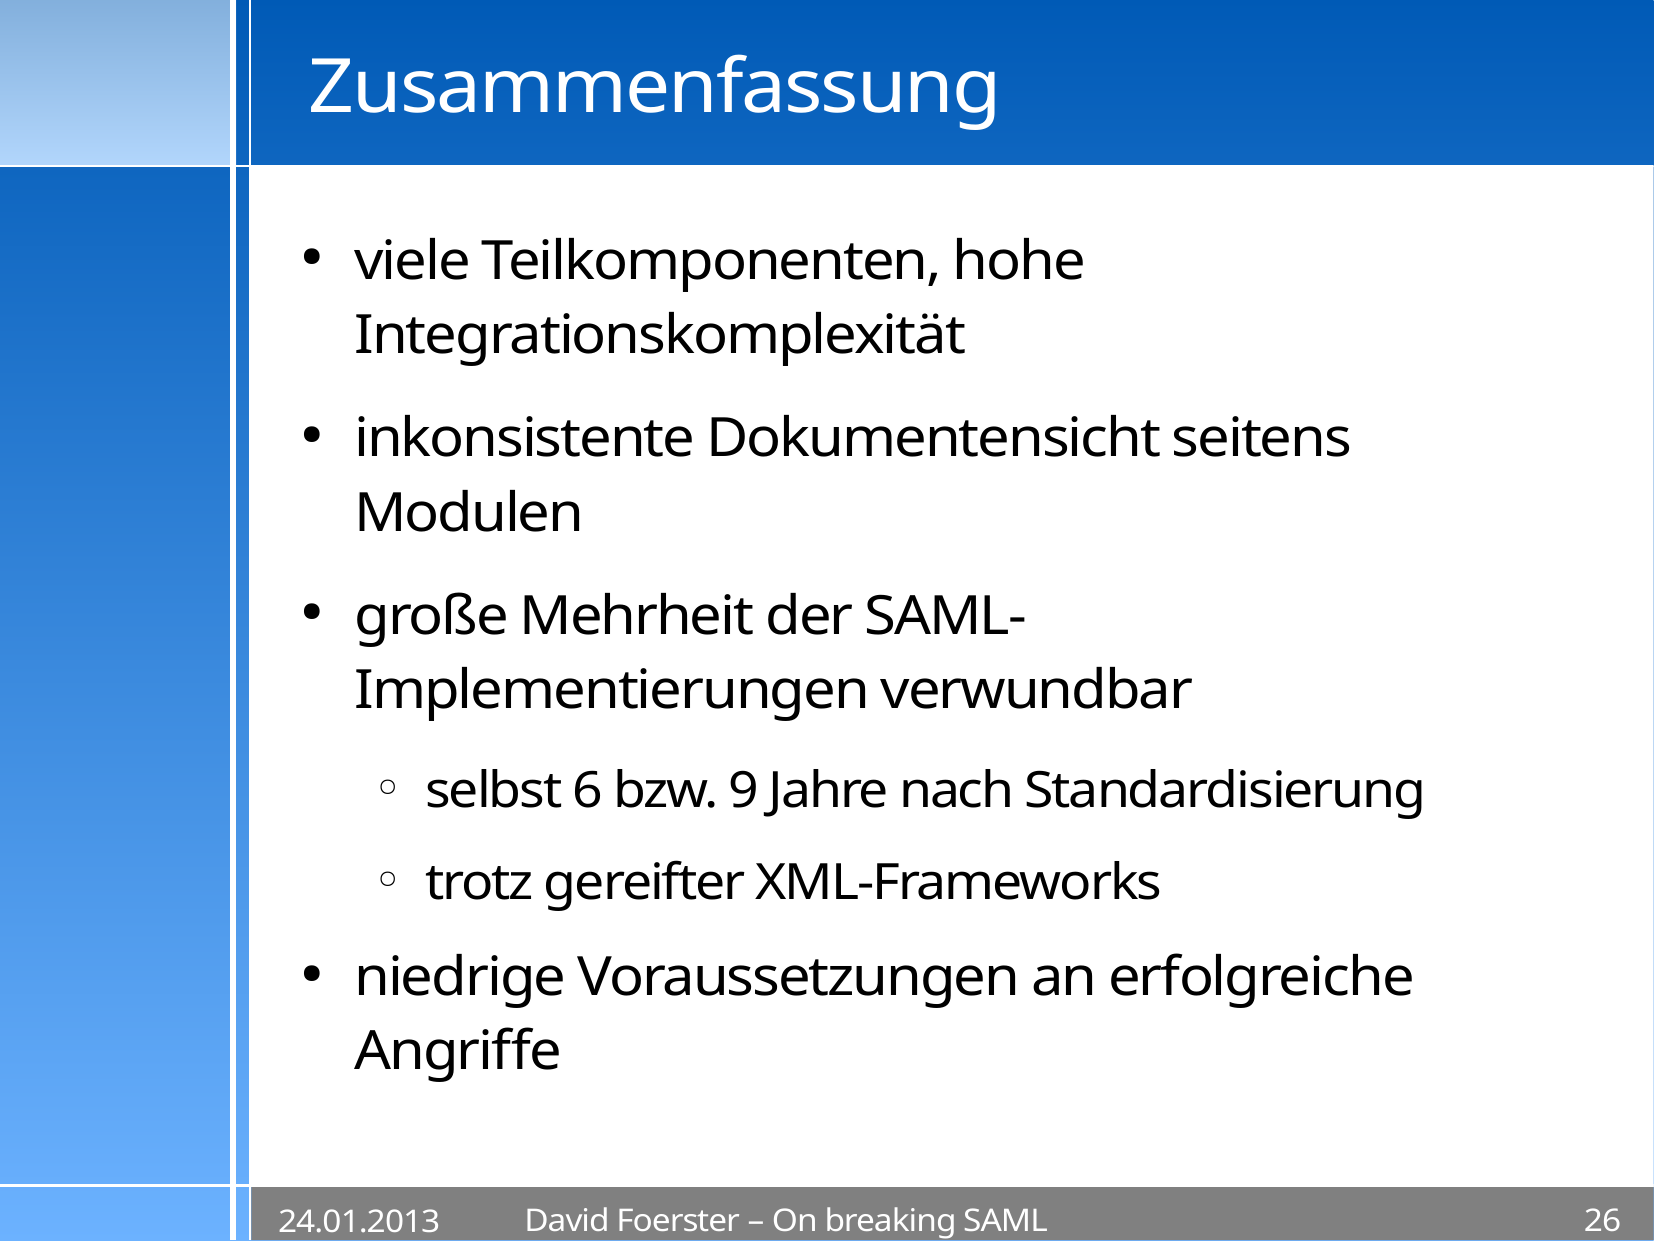

# Zusammenfassung
viele Teilkomponenten, hohe Integrationskomplexität
inkonsistente Dokumentensicht seitens Modulen
große Mehrheit der SAML-Implementierungen verwundbar
selbst 6 bzw. 9 Jahre nach Standardisierung
trotz gereifter XML-Frameworks
niedrige Voraussetzungen an erfolgreiche Angriffe